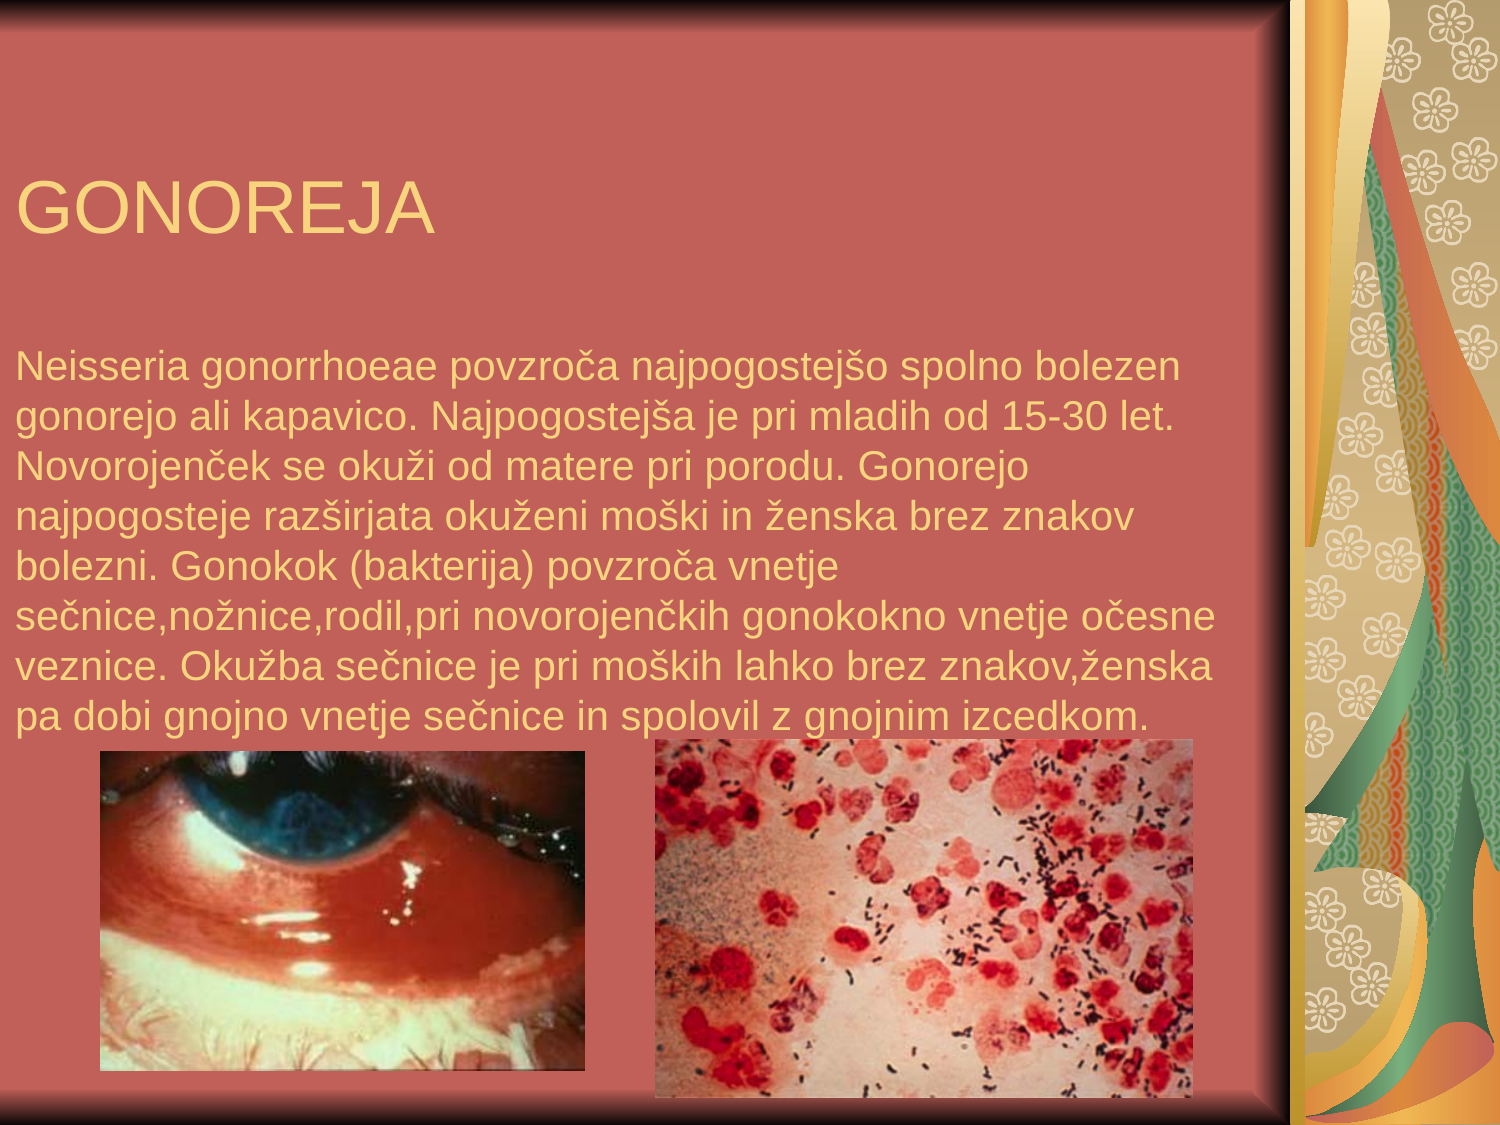

# GONOREJA Neisseria gonorrhoeae povzroča najpogostejšo spolno bolezen gonorejo ali kapavico. Najpogostejša je pri mladih od 15-30 let. Novorojenček se okuži od matere pri porodu. Gonorejo najpogosteje razširjata okuženi moški in ženska brez znakov bolezni. Gonokok (bakterija) povzroča vnetje sečnice,nožnice,rodil,pri novorojenčkih gonokokno vnetje očesne veznice. Okužba sečnice je pri moških lahko brez znakov,ženska pa dobi gnojno vnetje sečnice in spolovil z gnojnim izcedkom.